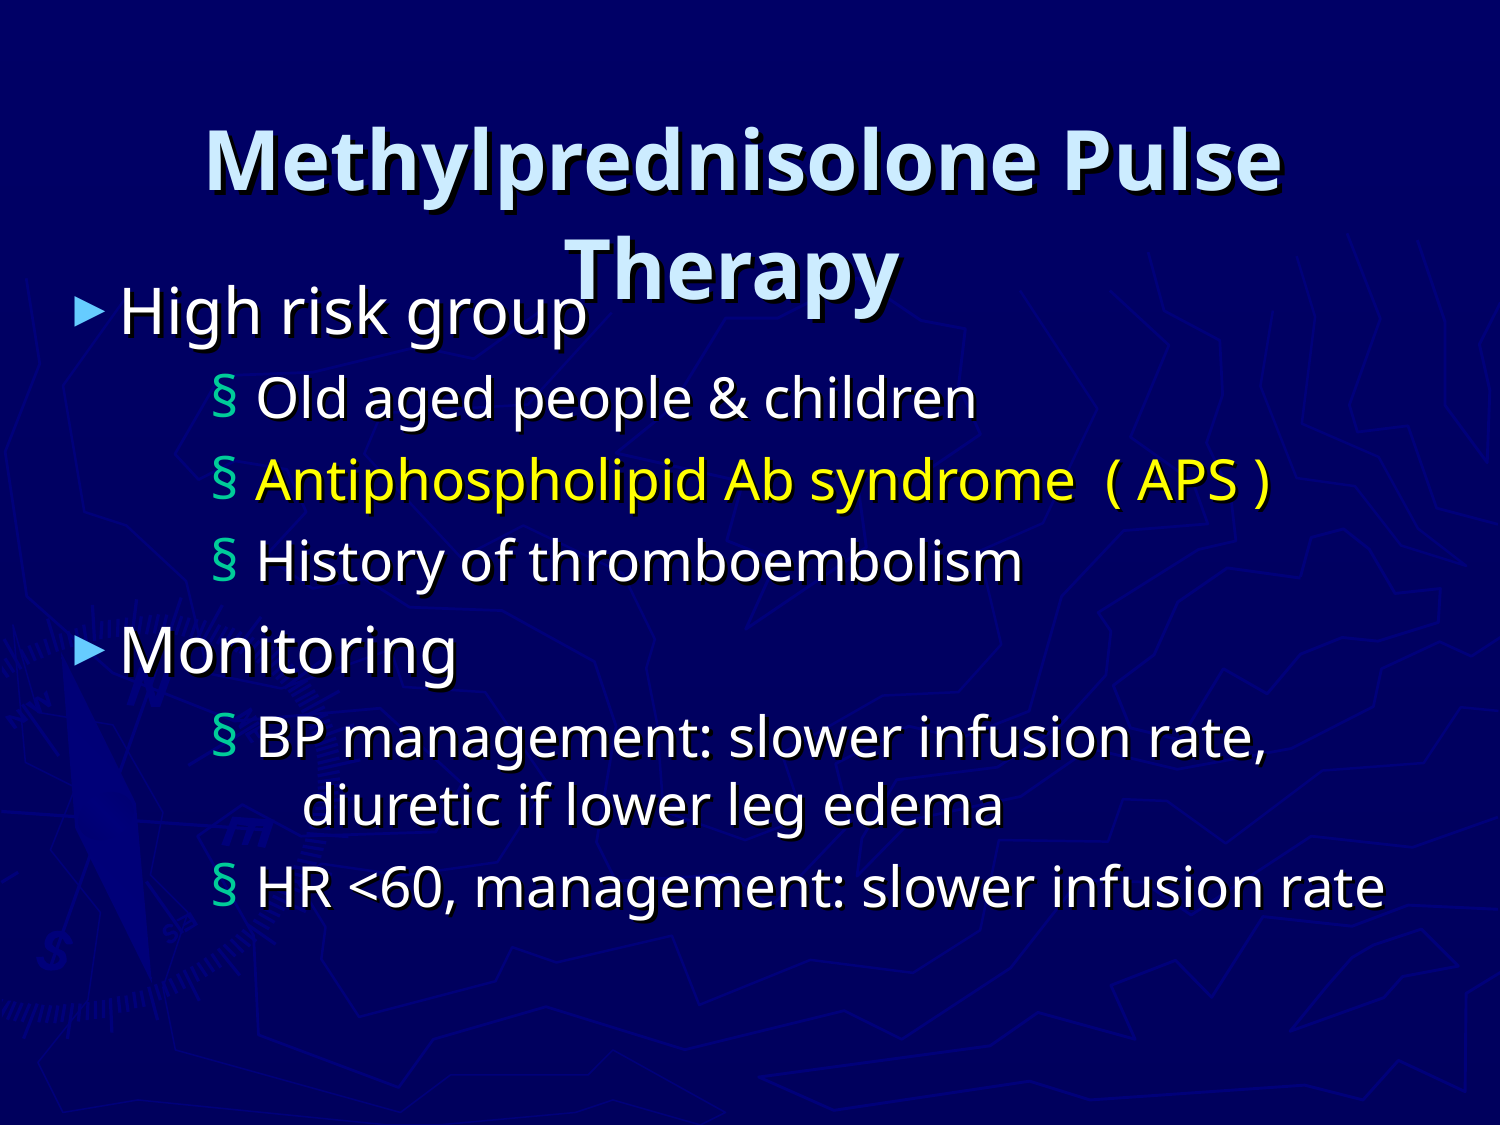

# Methylprednisolone Pulse Therapy
High risk group
Old aged people & children
Antiphospholipid Ab syndrome ( APS )
History of thromboembolism
Monitoring
BP management: slower infusion rate, diuretic if lower leg edema
HR <60, management: slower infusion rate